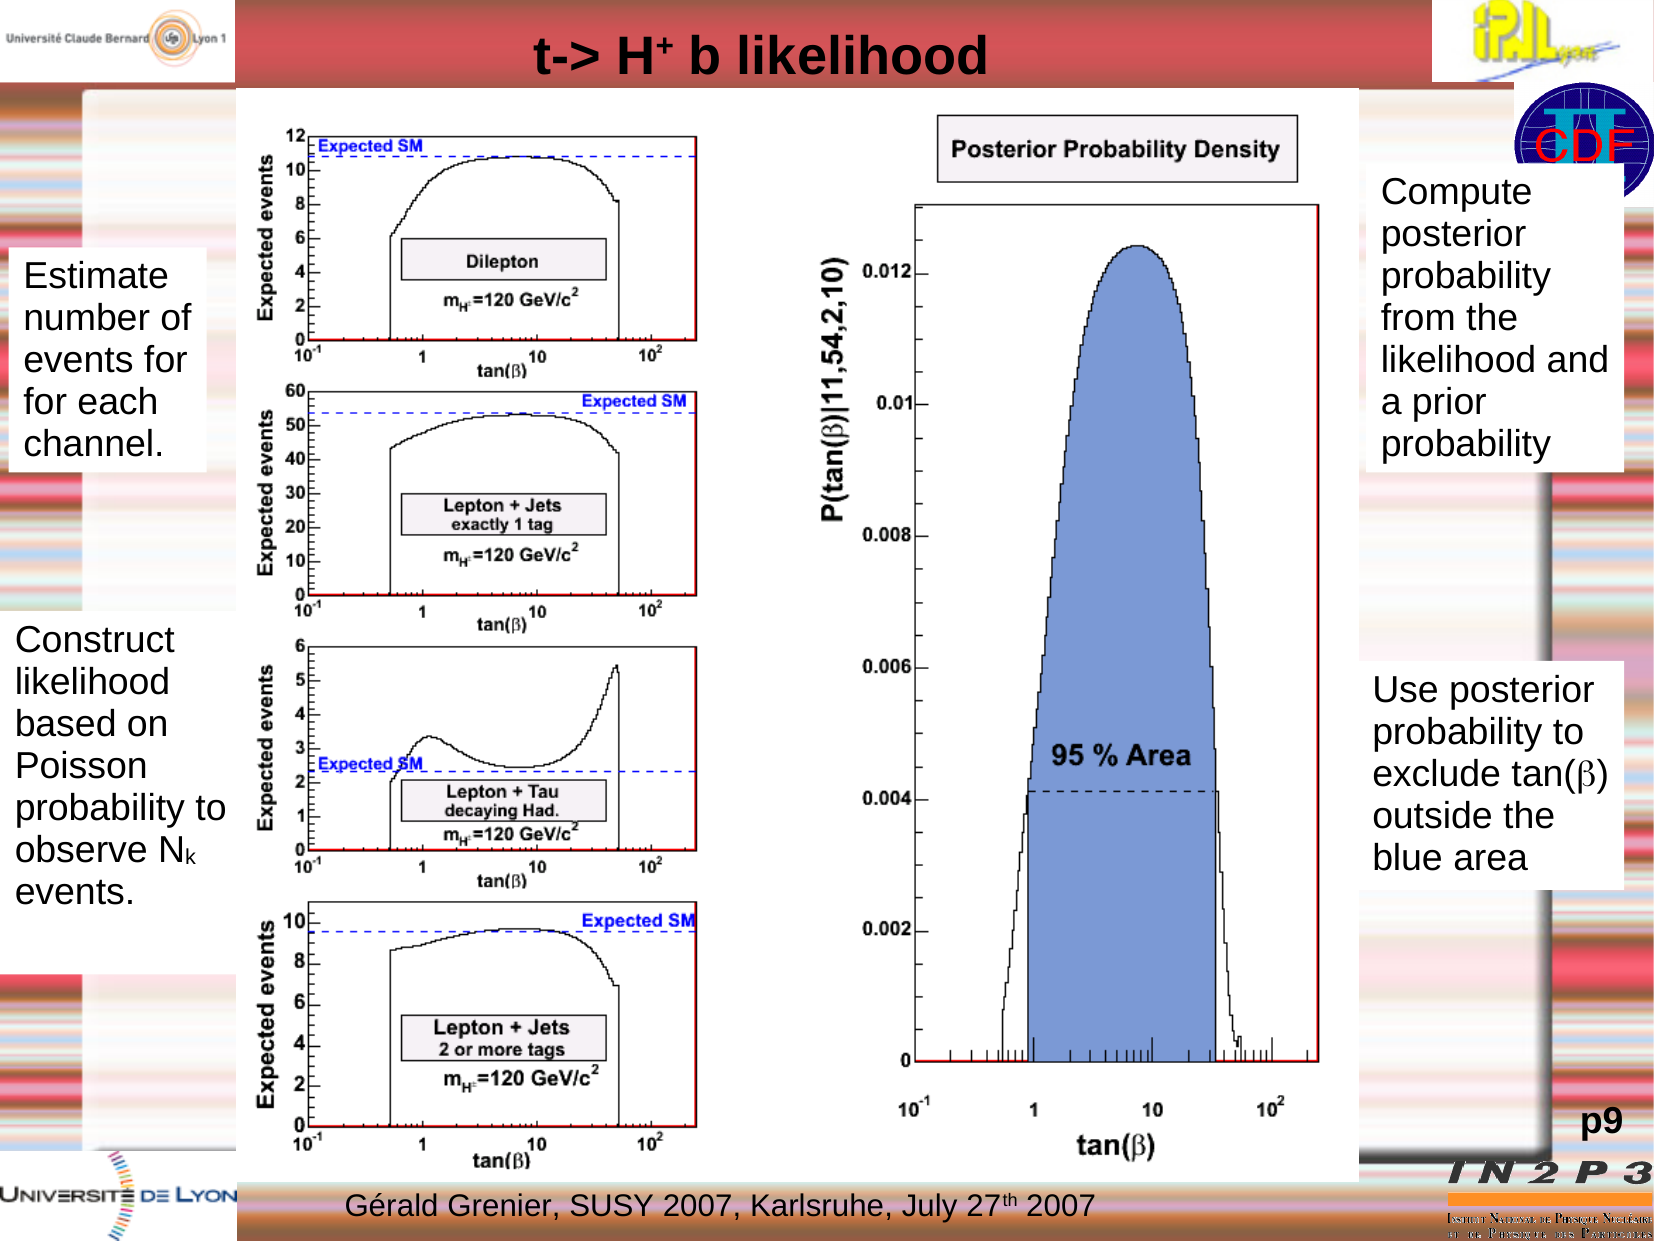

t-> H+ b likelihood
Compute
posterior
probability
from the
likelihood and
a prior
probability
Estimate
number of
events for
for each
channel.
Construct
likelihood
based on
Poisson
probability to
observe Nk
events.
Use posterior
probability to
exclude tan(b)
outside the
blue area